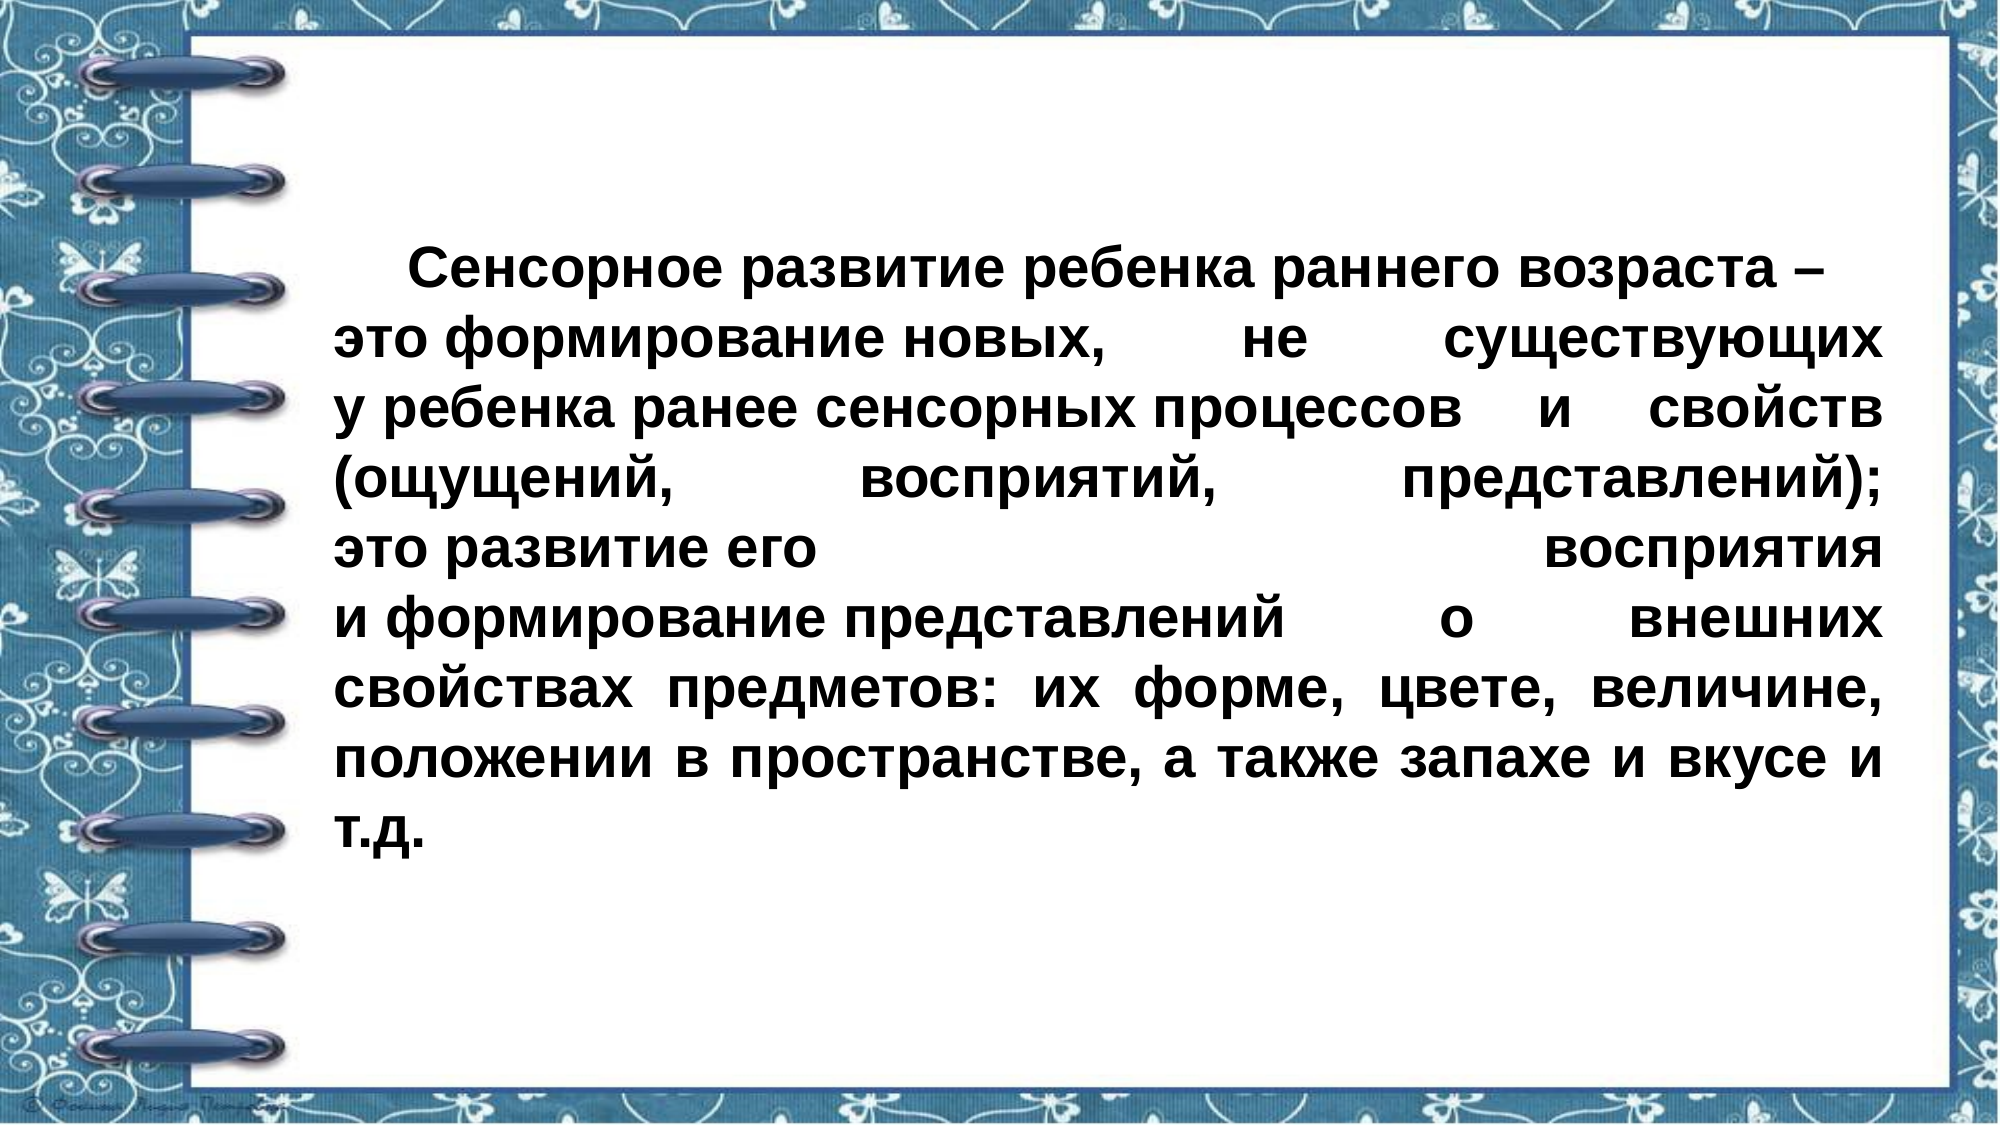

Сенсорное развитие ребенка раннего возраста – это формирование новых, не существующих у ребенка ранее сенсорных процессов и свойств (ощущений, восприятий, представлений); это развитие его восприятия и формирование представлений о внешних свойствах предметов: их форме, цвете, величине, положении в пространстве, а также запахе и вкусе и т.д.